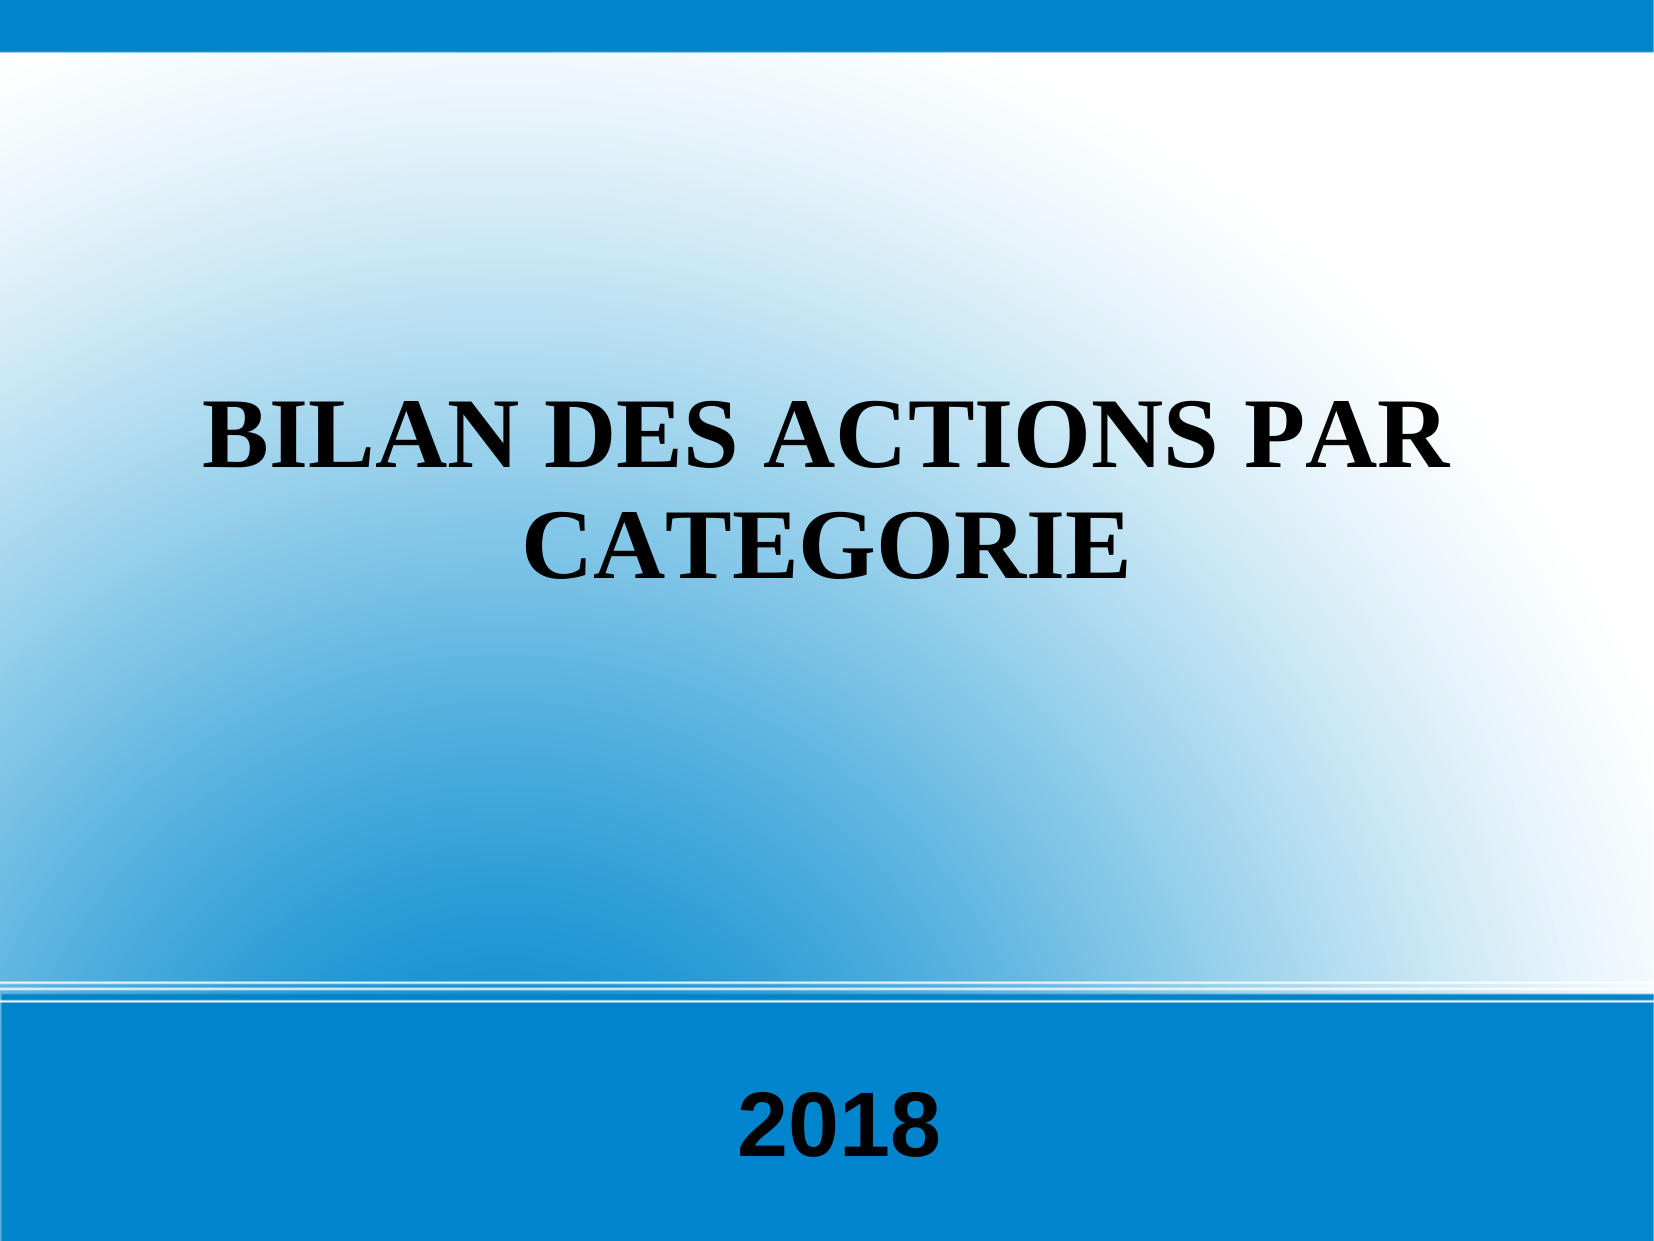

BILAN DES ACTIONS PAR CATEGORIE
# 2018